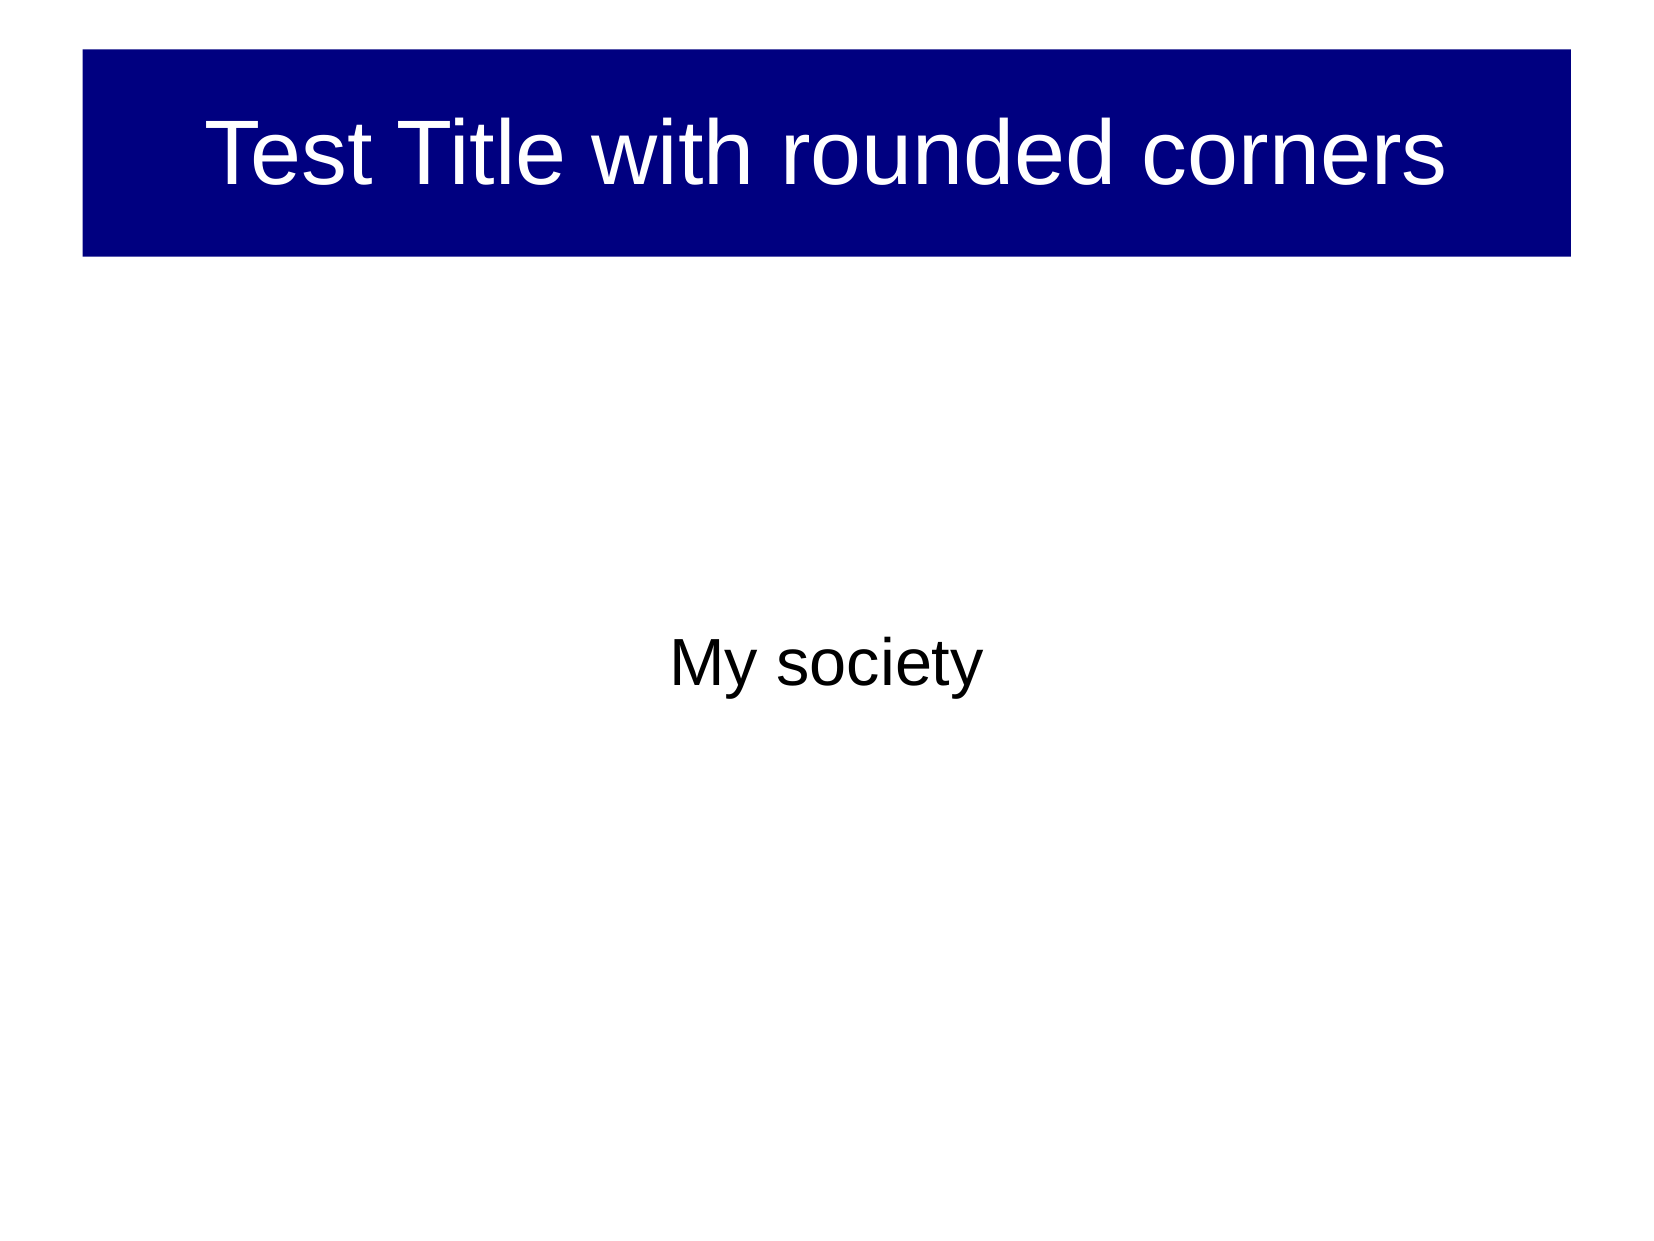

# Test Title with rounded corners
My society